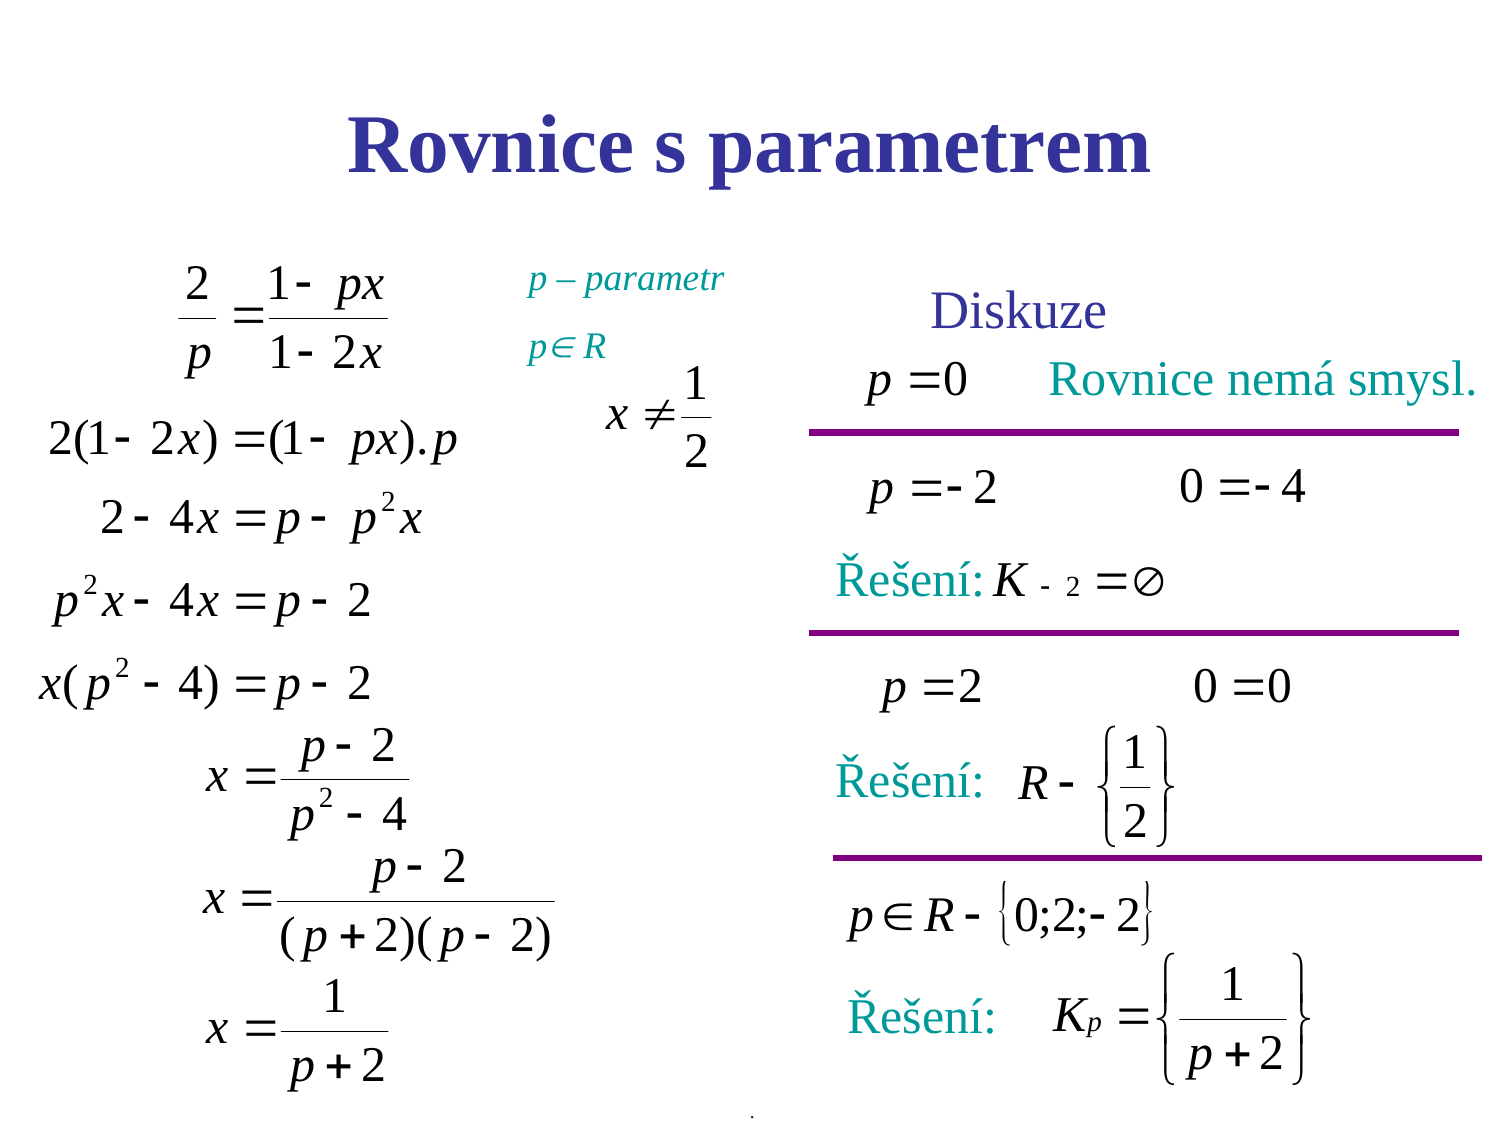

Rovnice s parametrem
p – parametr
p R
Diskuze
Rovnice nemá smysl.
Řešení:
Řešení:
Řešení:
.